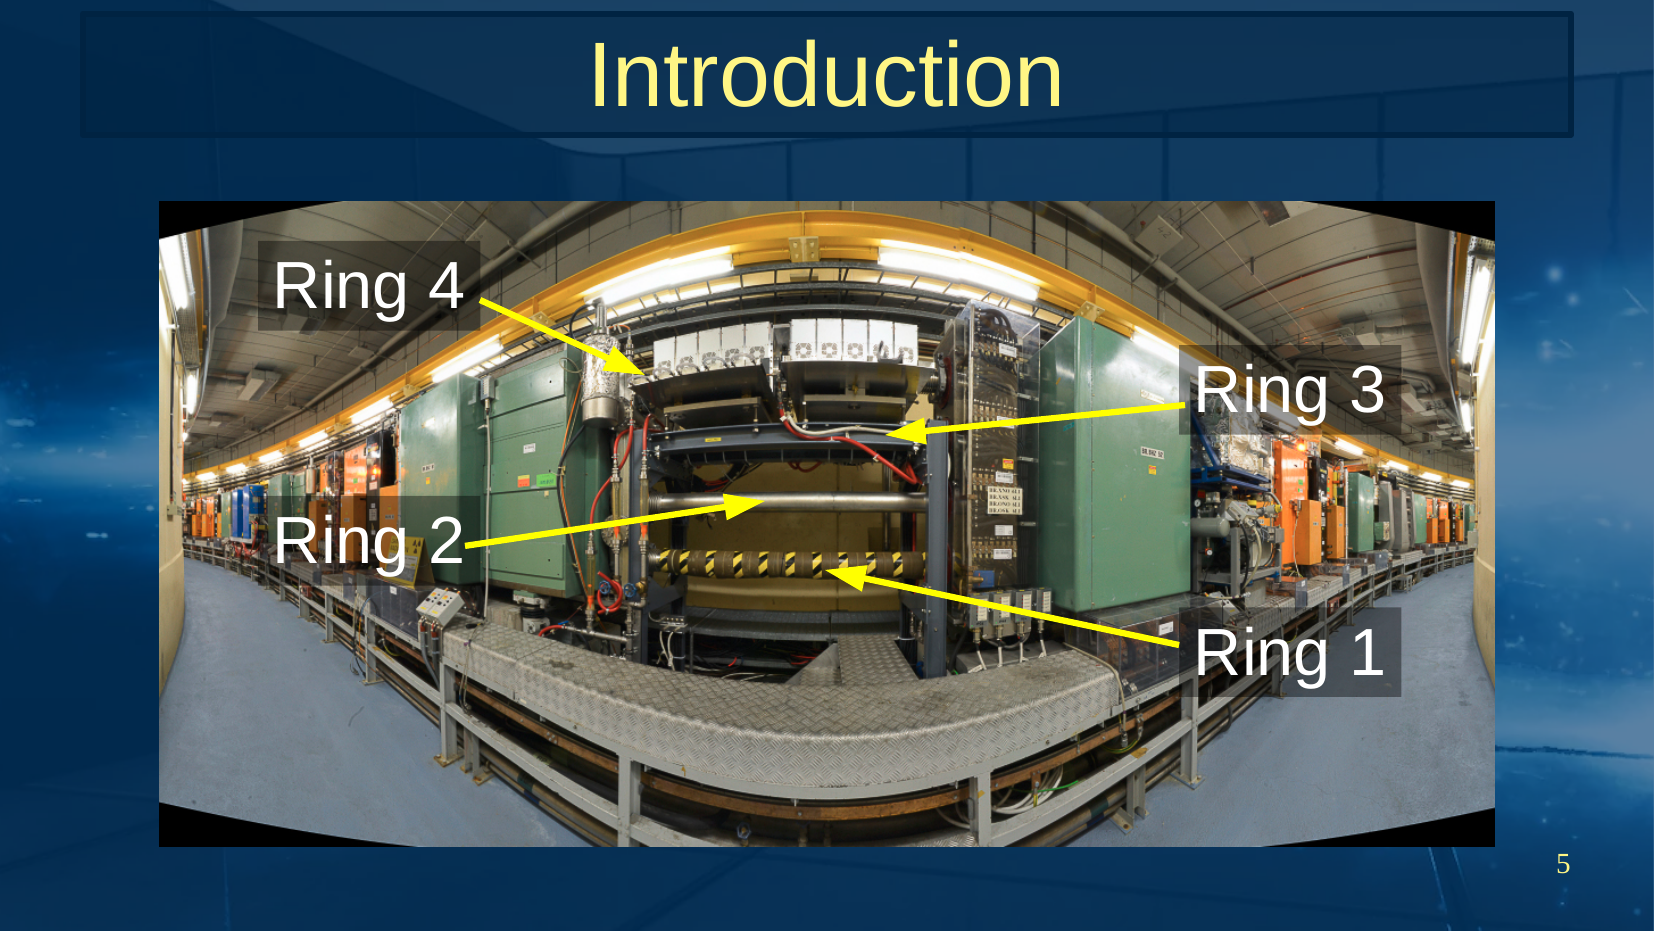

# Introduction
Ring 4
Ring 3
Ring 2
Ring 1
5